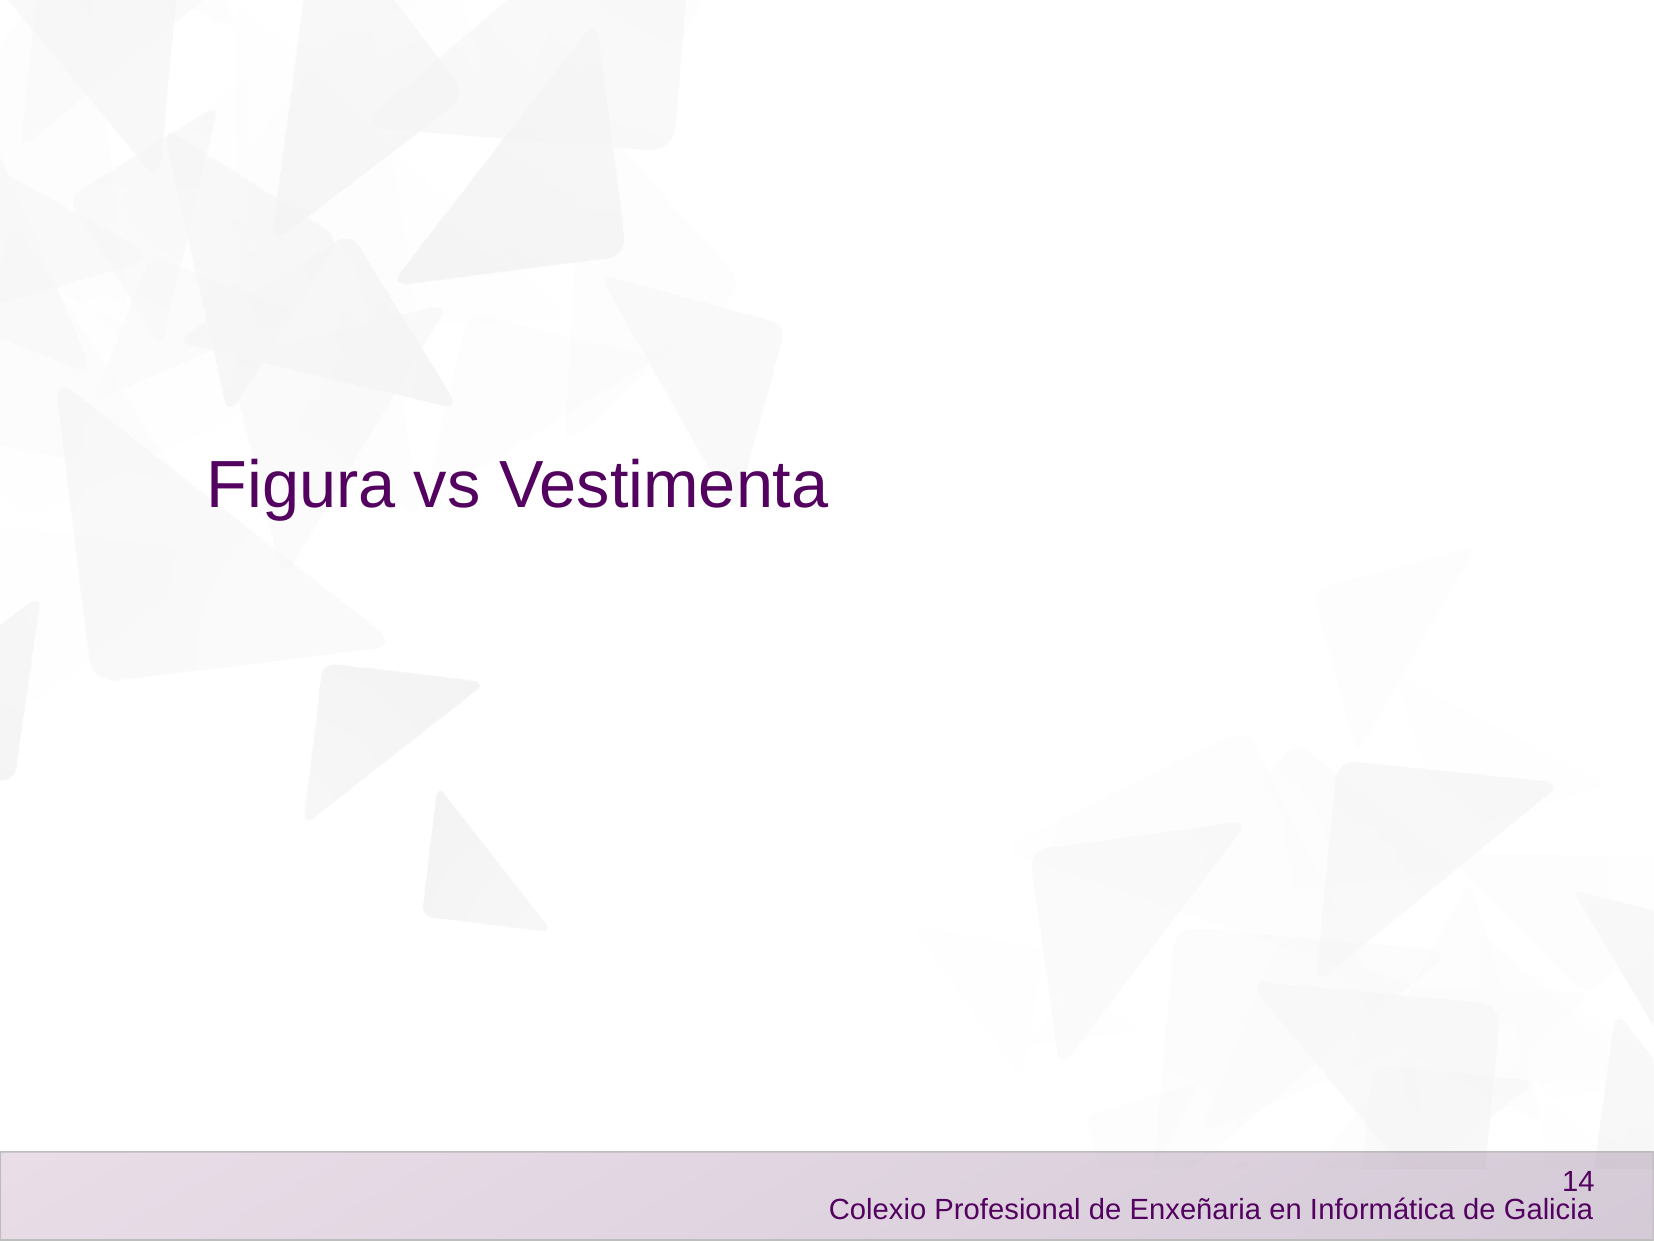

# Figura vs Vestimenta
14
Colexio Profesional de Enxeñaria en Informática de Galicia